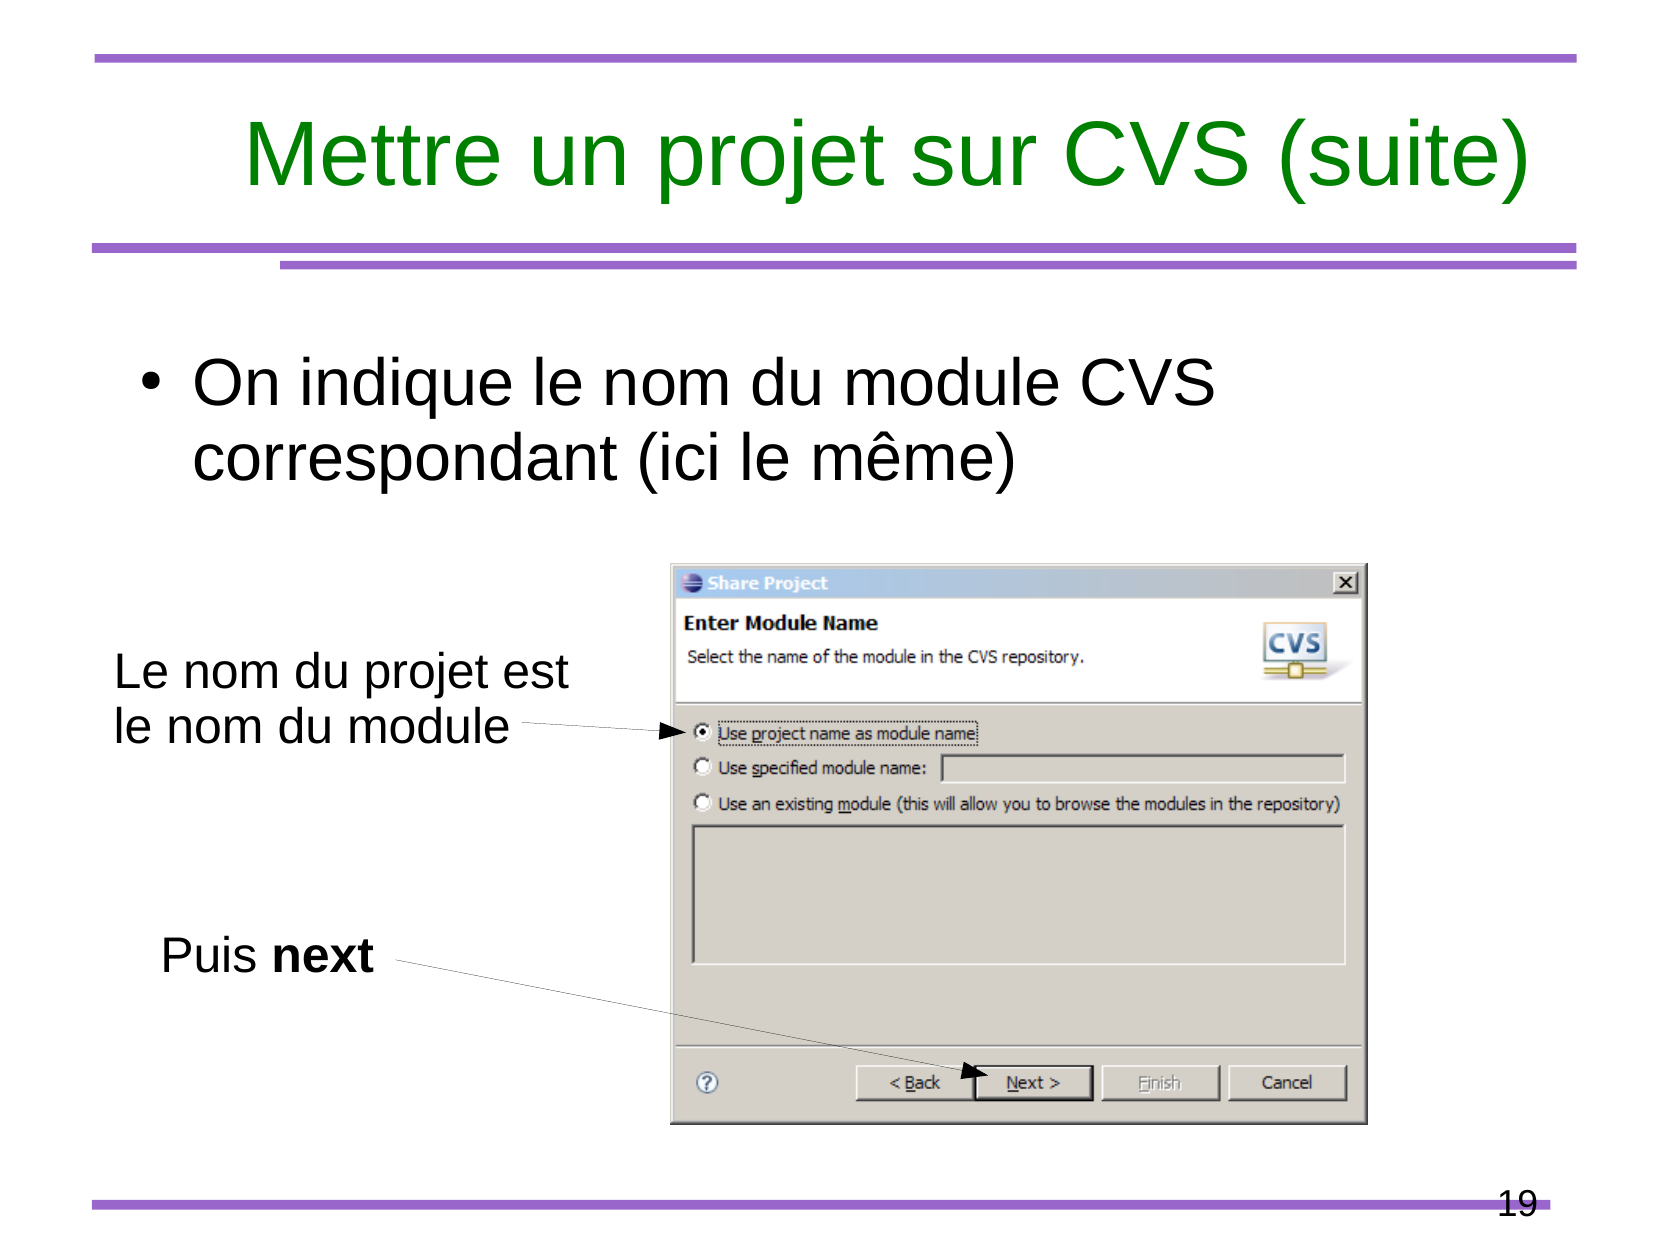

# Mettre un projet sur CVS (suite)
On indique le nom du module CVS correspondant (ici le même)
Le nom du projet est
le nom du module
Puis next